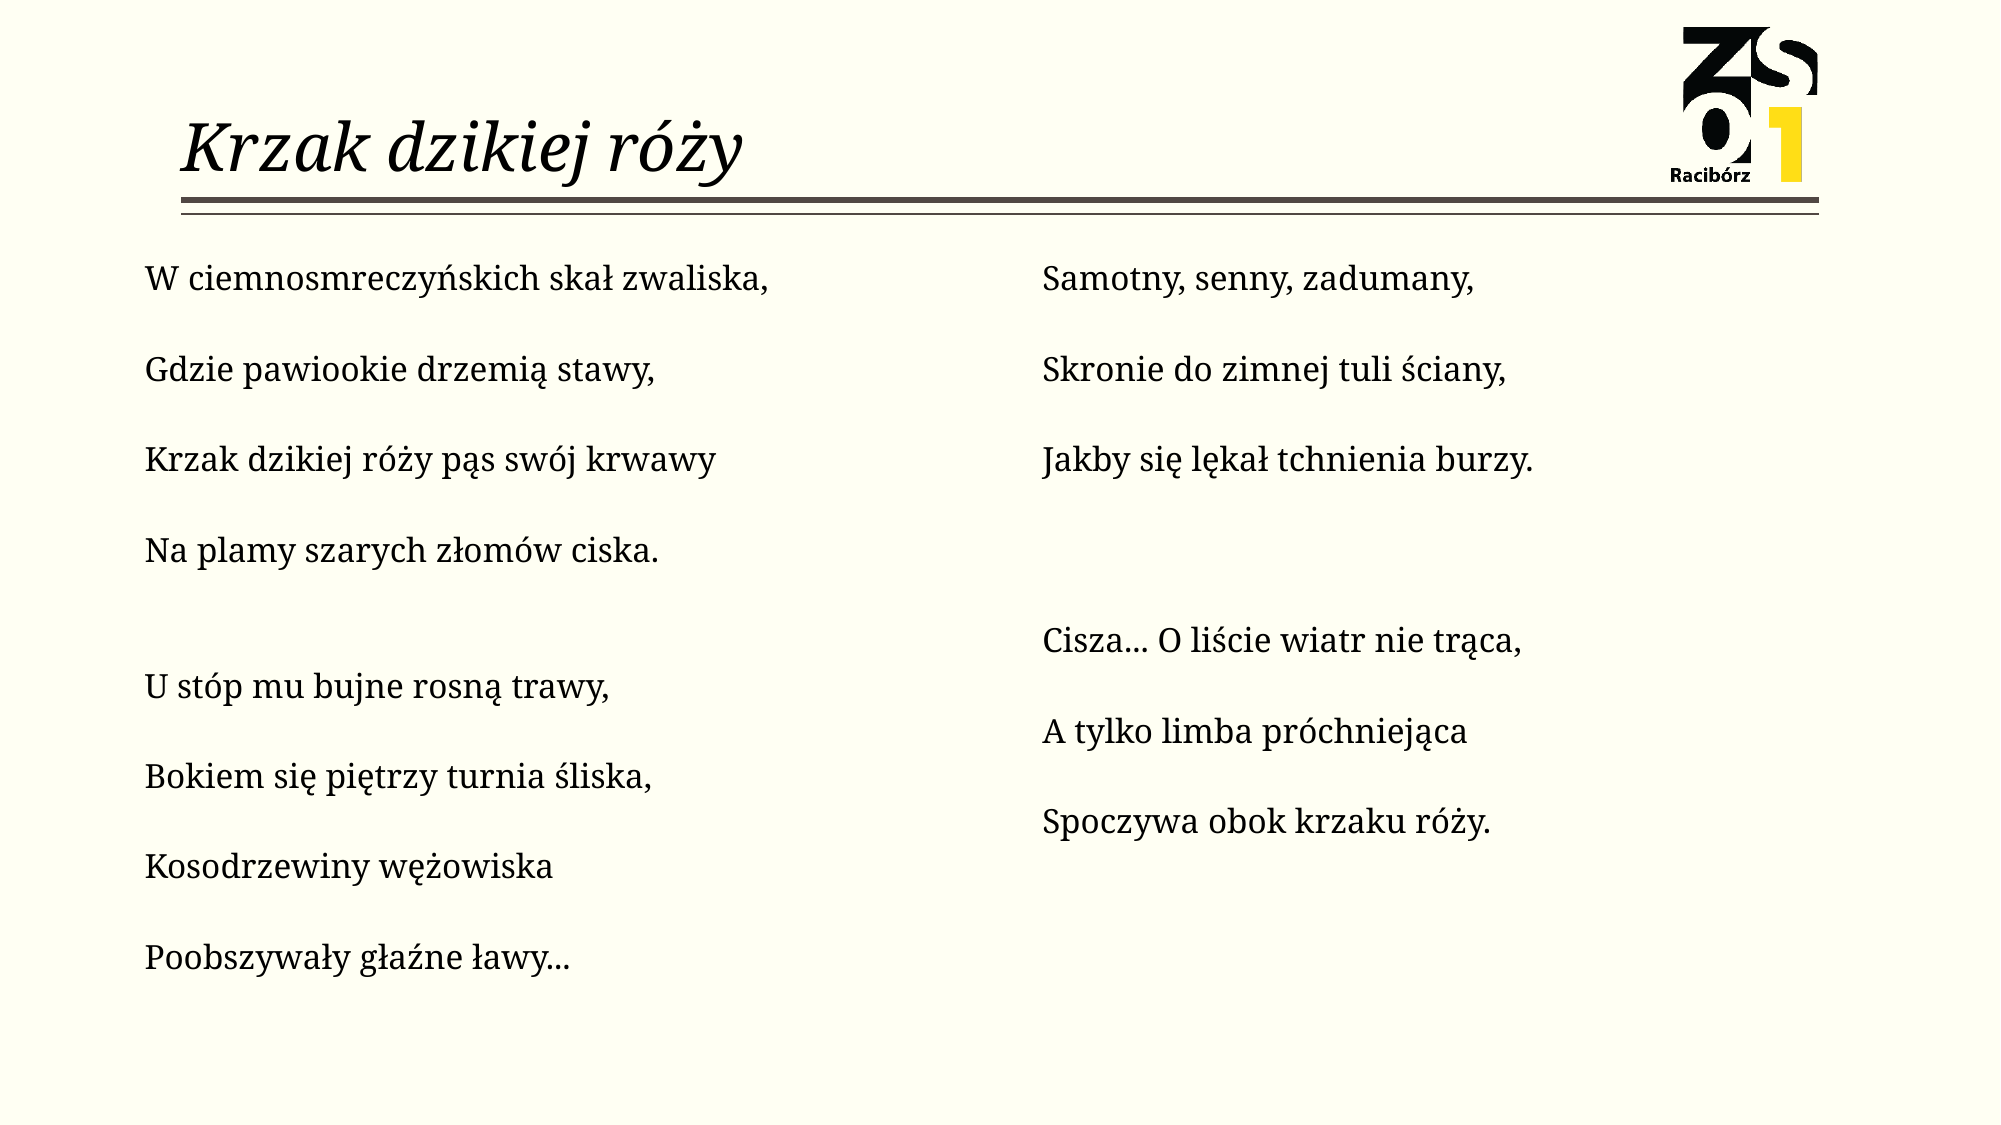

# Krzak dzikiej róży
W ciemnosmreczyńskich skał zwaliska,
Gdzie pawiookie drzemią stawy,
Krzak dzikiej róży pąs swój krwawy
Na plamy szarych złomów ciska.
U stóp mu bujne rosną trawy,
Bokiem się piętrzy turnia śliska,
Kosodrzewiny wężowiska
Poobszywały głaźne ławy...
Samotny, senny, zadumany,
Skronie do zimnej tuli ściany,
Jakby się lękał tchnienia burzy.
Cisza... O liście wiatr nie trąca,
A tylko limba próchniejąca
Spoczywa obok krzaku róży.